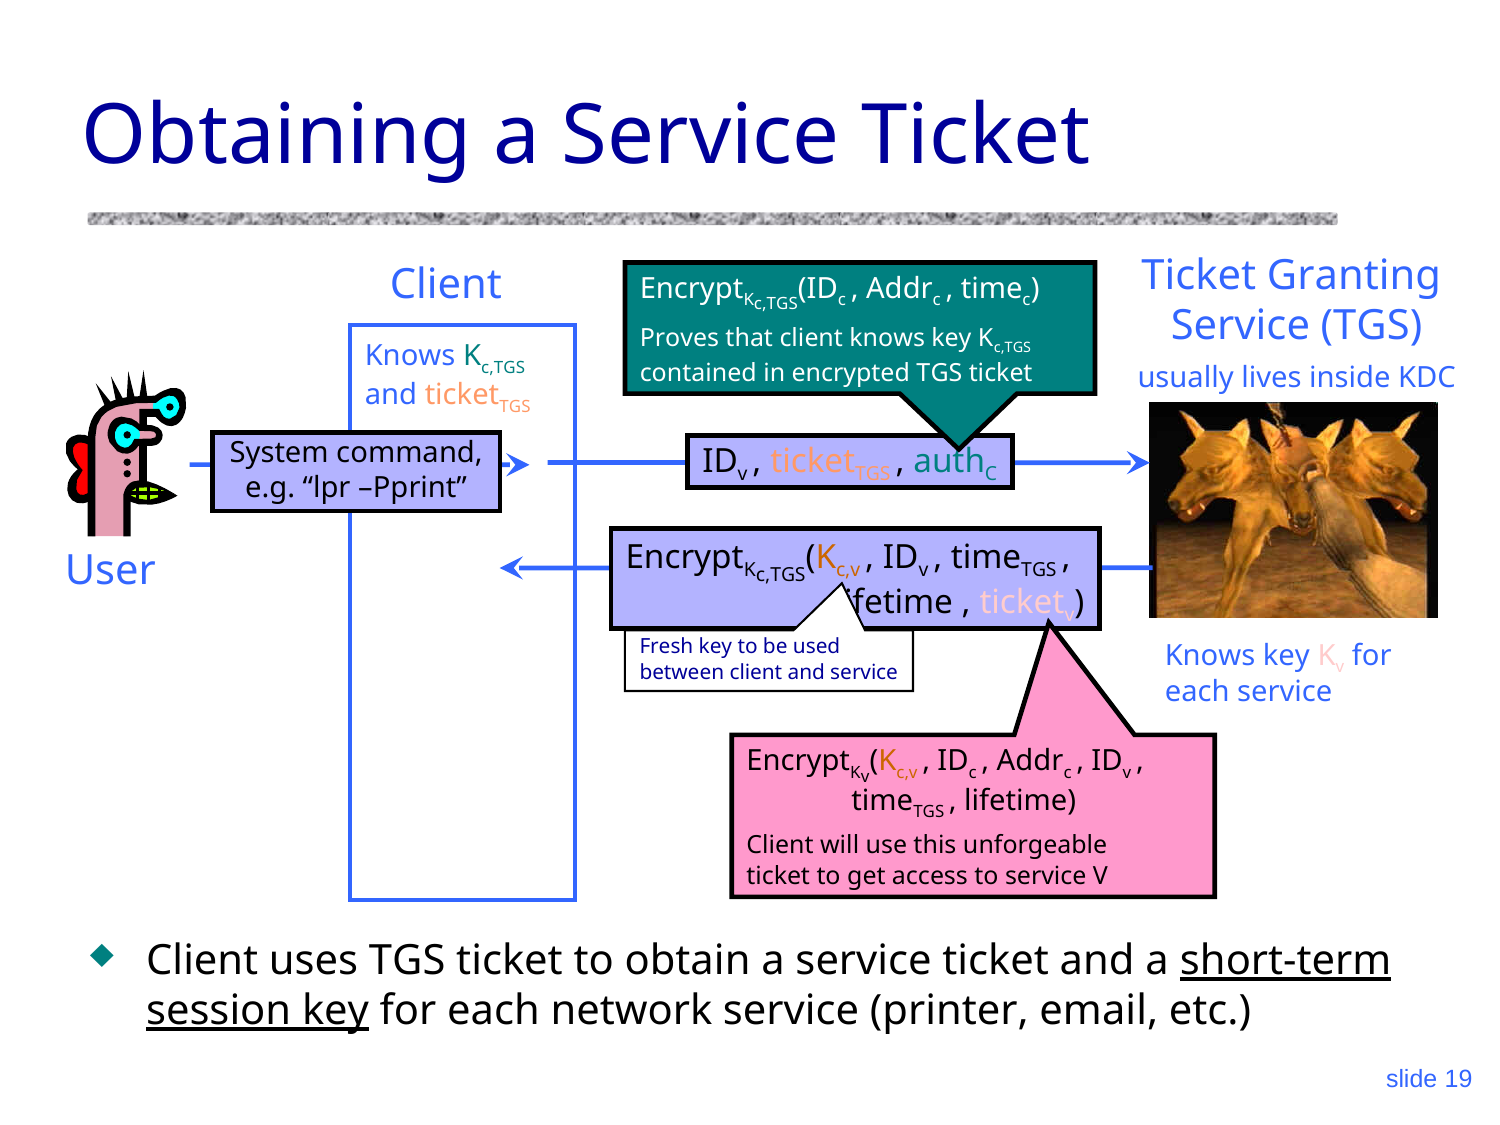

Obtaining a Service Ticket
Ticket Granting
Service (TGS)
usually lives inside KDC
Client
EncryptKc,TGS(IDc , Addrc , timec)
Proves that client knows key Kc,TGS
contained in encrypted TGS ticket
Knows Kc,TGS
and ticketTGS
System command,
e.g. “lpr –Pprint”
IDv , ticketTGS , authC
EncryptKc,TGS(Kc,v , IDv , timeTGS ,
 lifetime , ticketv)
User
Fresh key to be used
between client and service
Knows key Kv for
each service
EncryptKv(Kc,v , IDc , Addrc , IDv ,
 timeTGS , lifetime)
Client will use this unforgeable
ticket to get access to service V
Client uses TGS ticket to obtain a service ticket and a short-term session key for each network service (printer, email, etc.)
slide